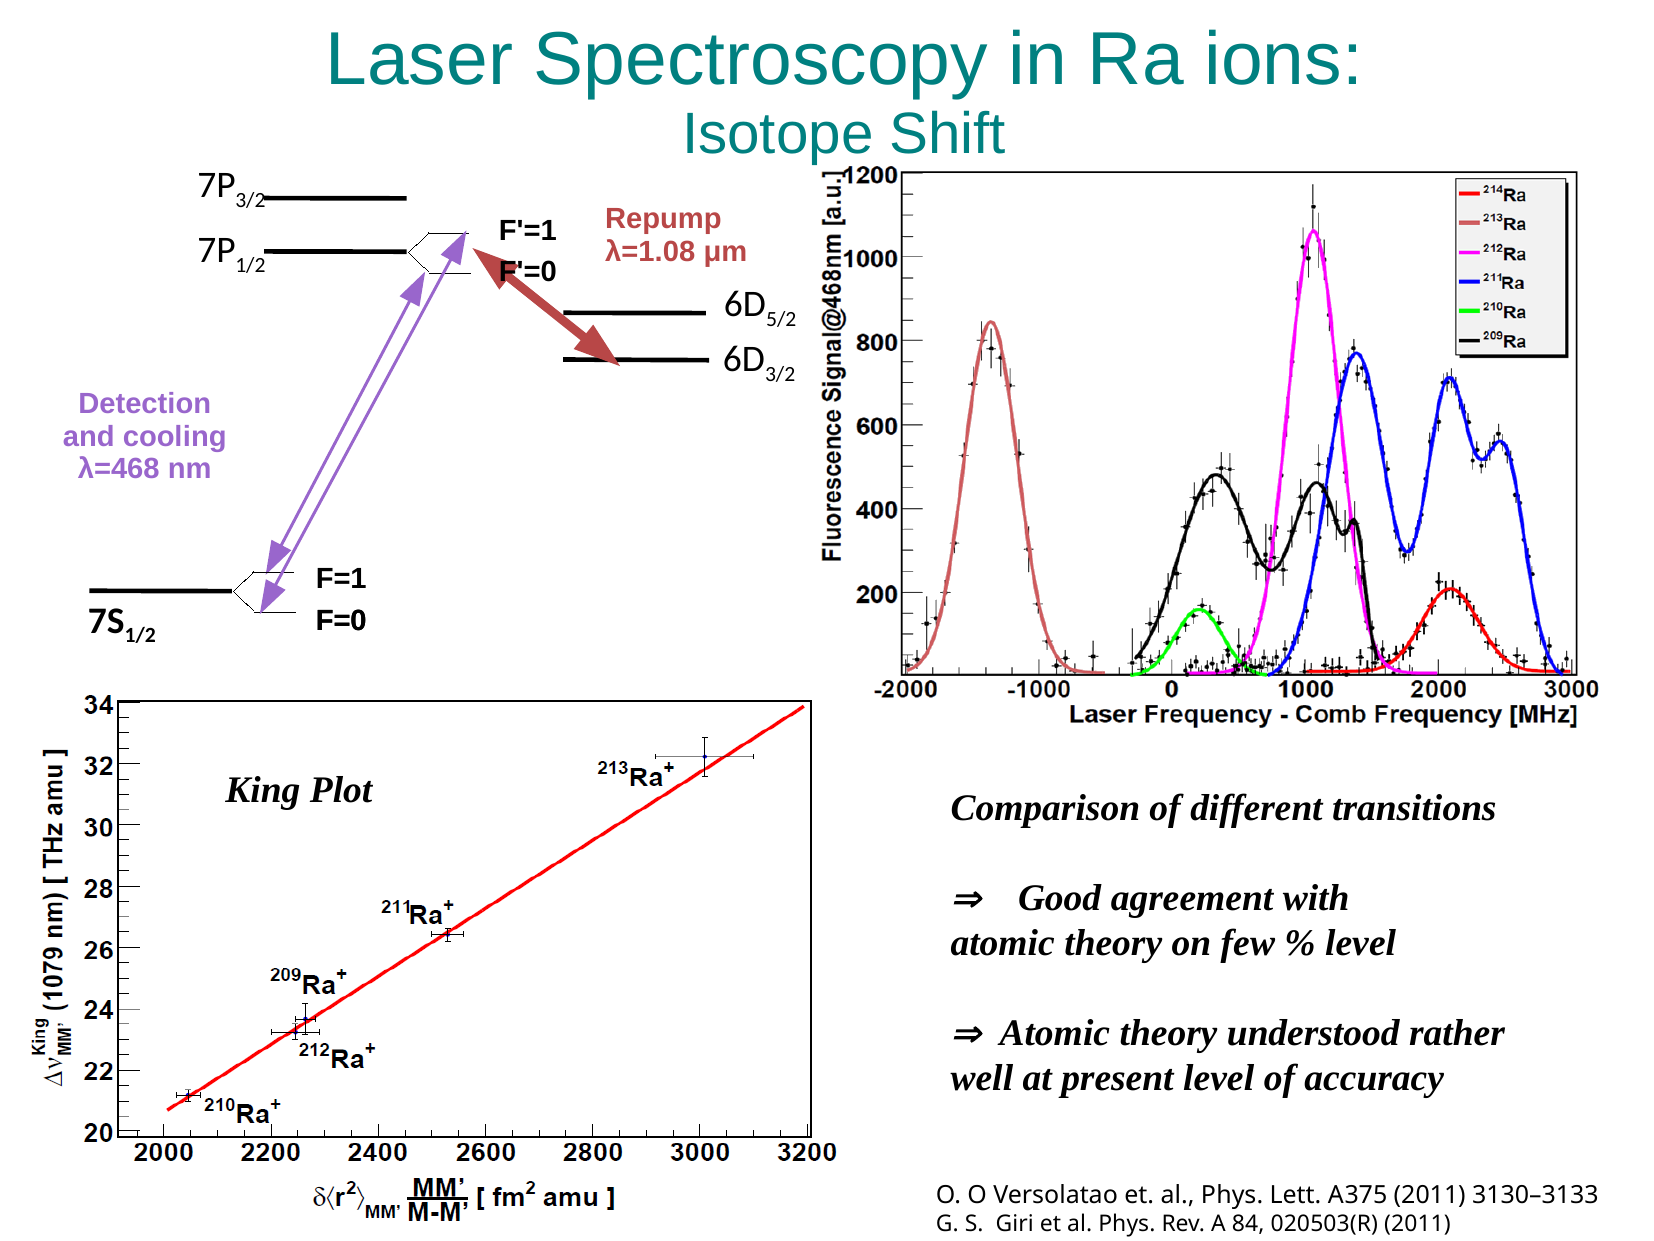

# Laser Spectroscopy in Ra ions: Isotope Shift
7P3/2
Repump
λ=1.08 μm
F'=1
7P1/2
F'=0
6D5/2
6D3/2
Detection and cooling λ=468 nm
F=1
7S1/2
F=0
F=0
King Plot
Comparison of different transitions
 Good agreement with
atomic theory on few % level
 Atomic theory understood rather
well at present level of accuracy
O. O Versolatao et. al., Phys. Lett. A375 (2011) 3130–3133
G. S. Giri et al. Phys. Rev. A 84, 020503(R) (2011)